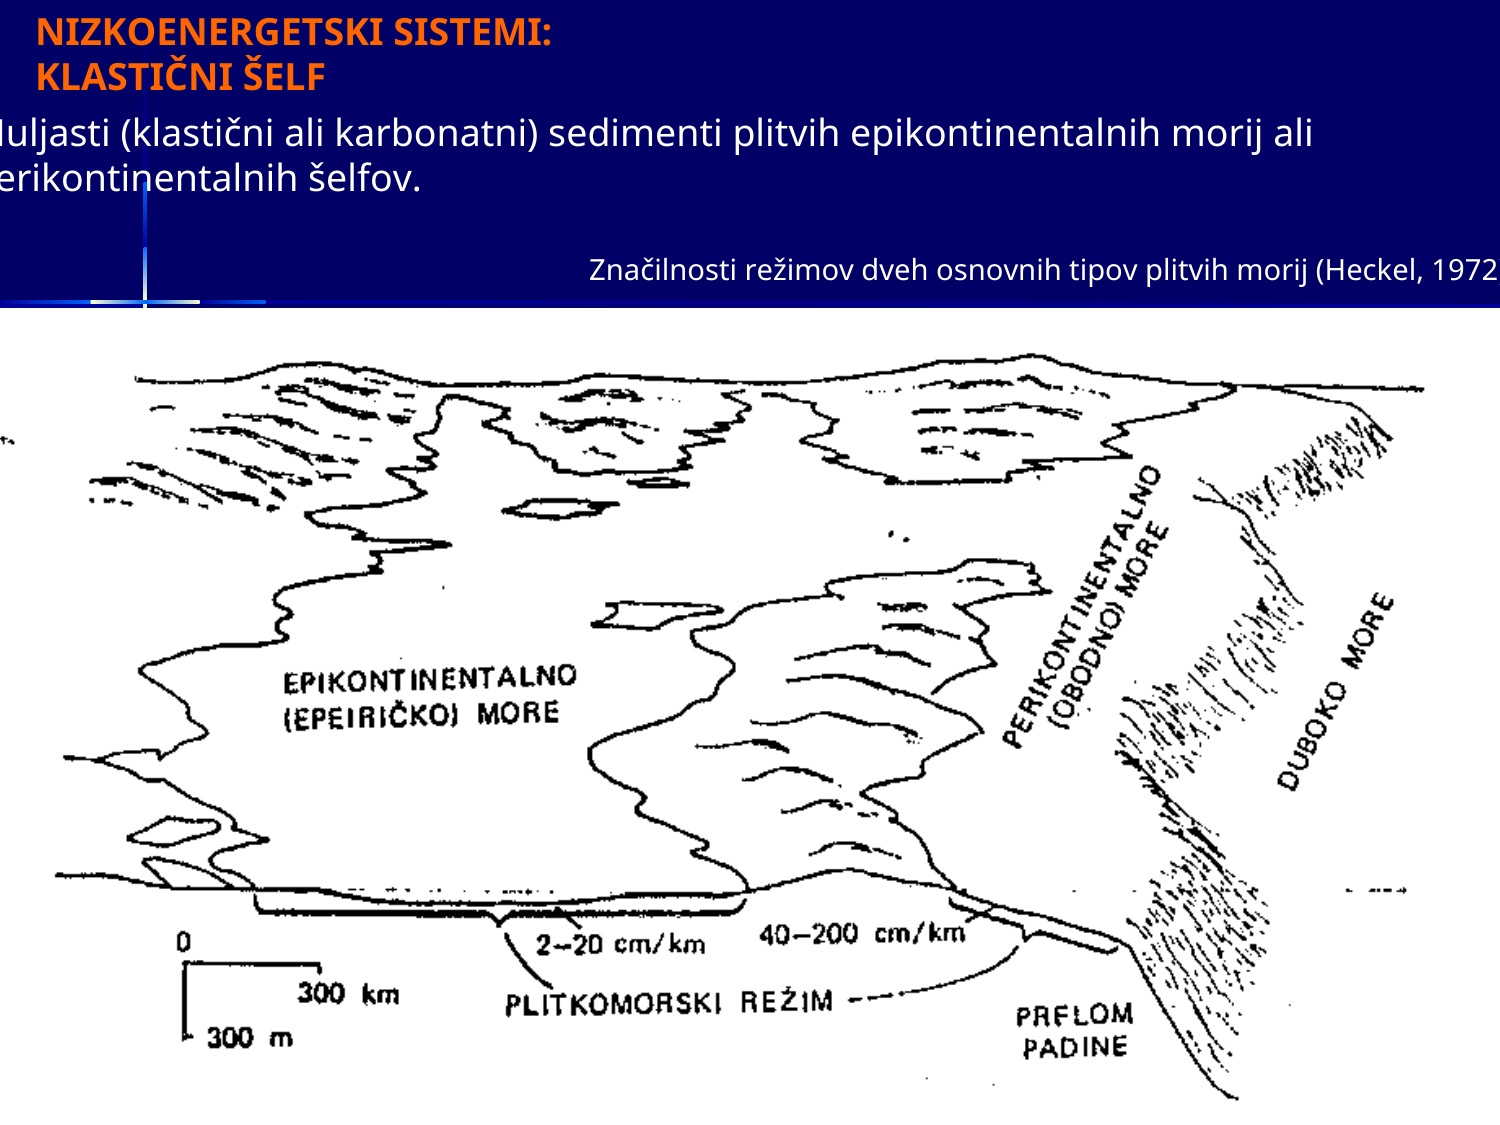

NIZKOENERGETSKI SISTEMI:
KLASTIČNI ŠELF
Muljasti (klastični ali karbonatni) sedimenti plitvih epikontinentalnih morij ali
perikontinentalnih šelfov.
Značilnosti režimov dveh osnovnih tipov plitvih morij (Heckel, 1972)